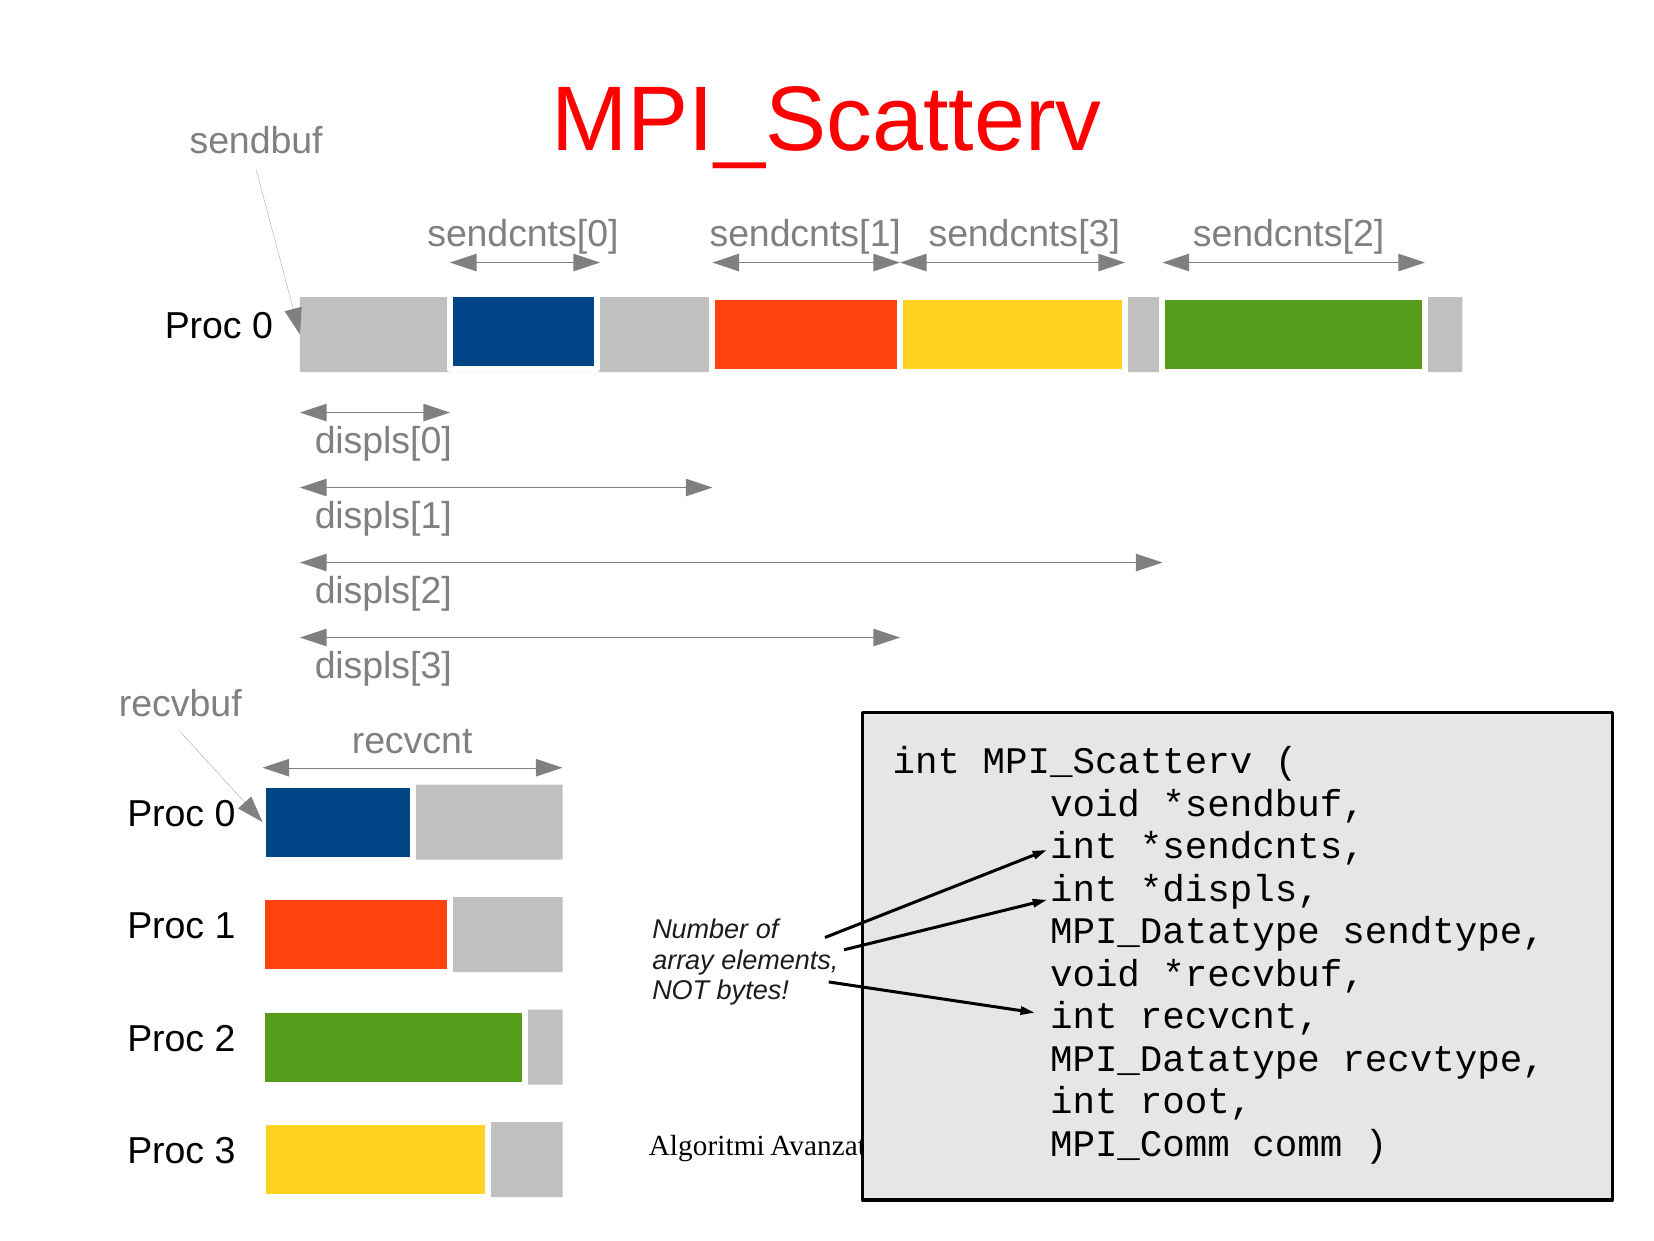

# MPI_Scatterv
sendbuf
sendcnts[0]
sendcnts[1]
sendcnts[3]
sendcnts[2]
Proc 0
displs[0]
displs[1]
displs[2]
displs[3]
recvbuf
int MPI_Scatterv (
 void *sendbuf,
 int *sendcnts,
 int *displs,
 MPI_Datatype sendtype,
 void *recvbuf,
 int recvcnt,
 MPI_Datatype recvtype,
 int root,
 MPI_Comm comm )
recvcnt
Proc 0
Proc 1
Number of array elements, NOT bytes!
Proc 2
Proc 3
Algoritmi Avanzati--modulo 2
47